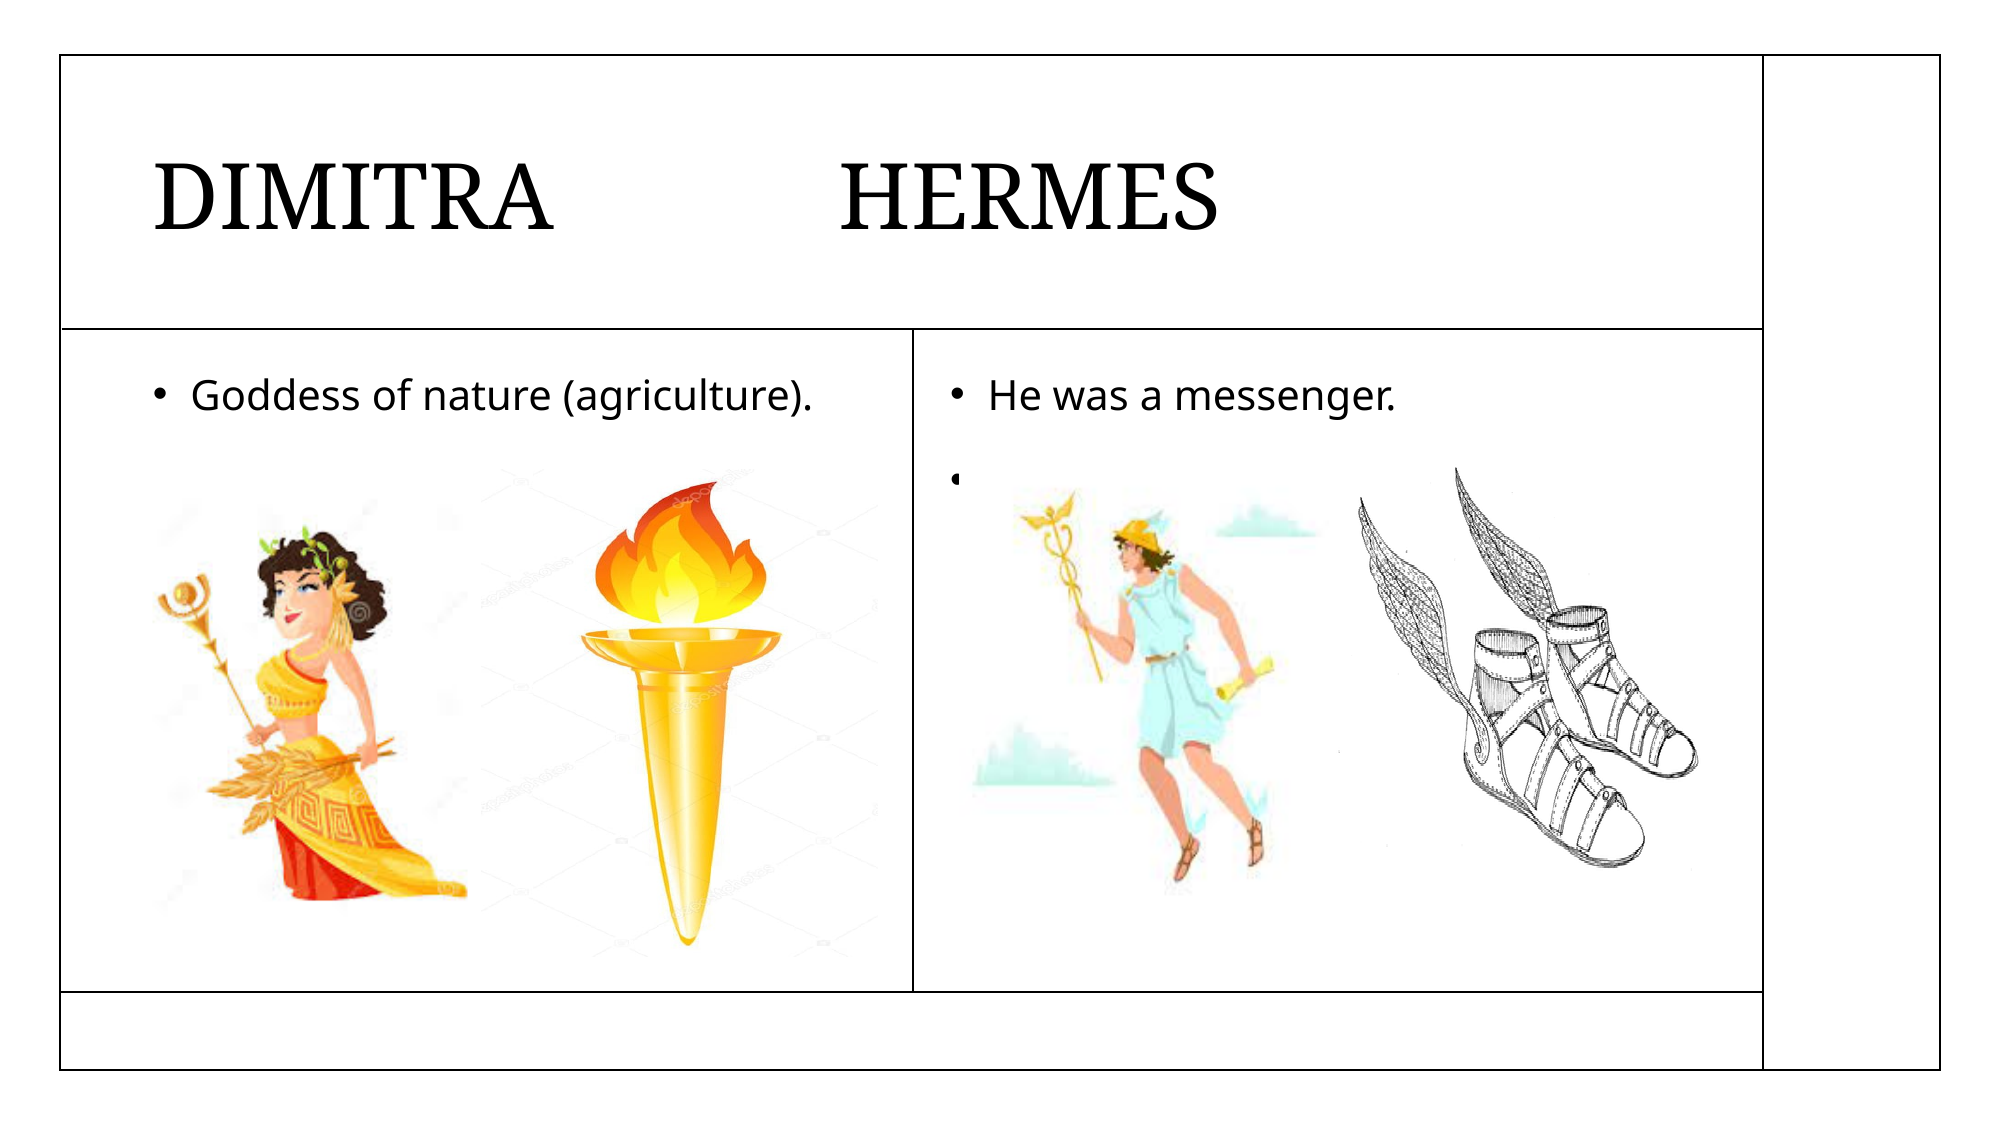

# DIMITRA HERMES
Goddess of nature (agriculture).
He was a messenger.